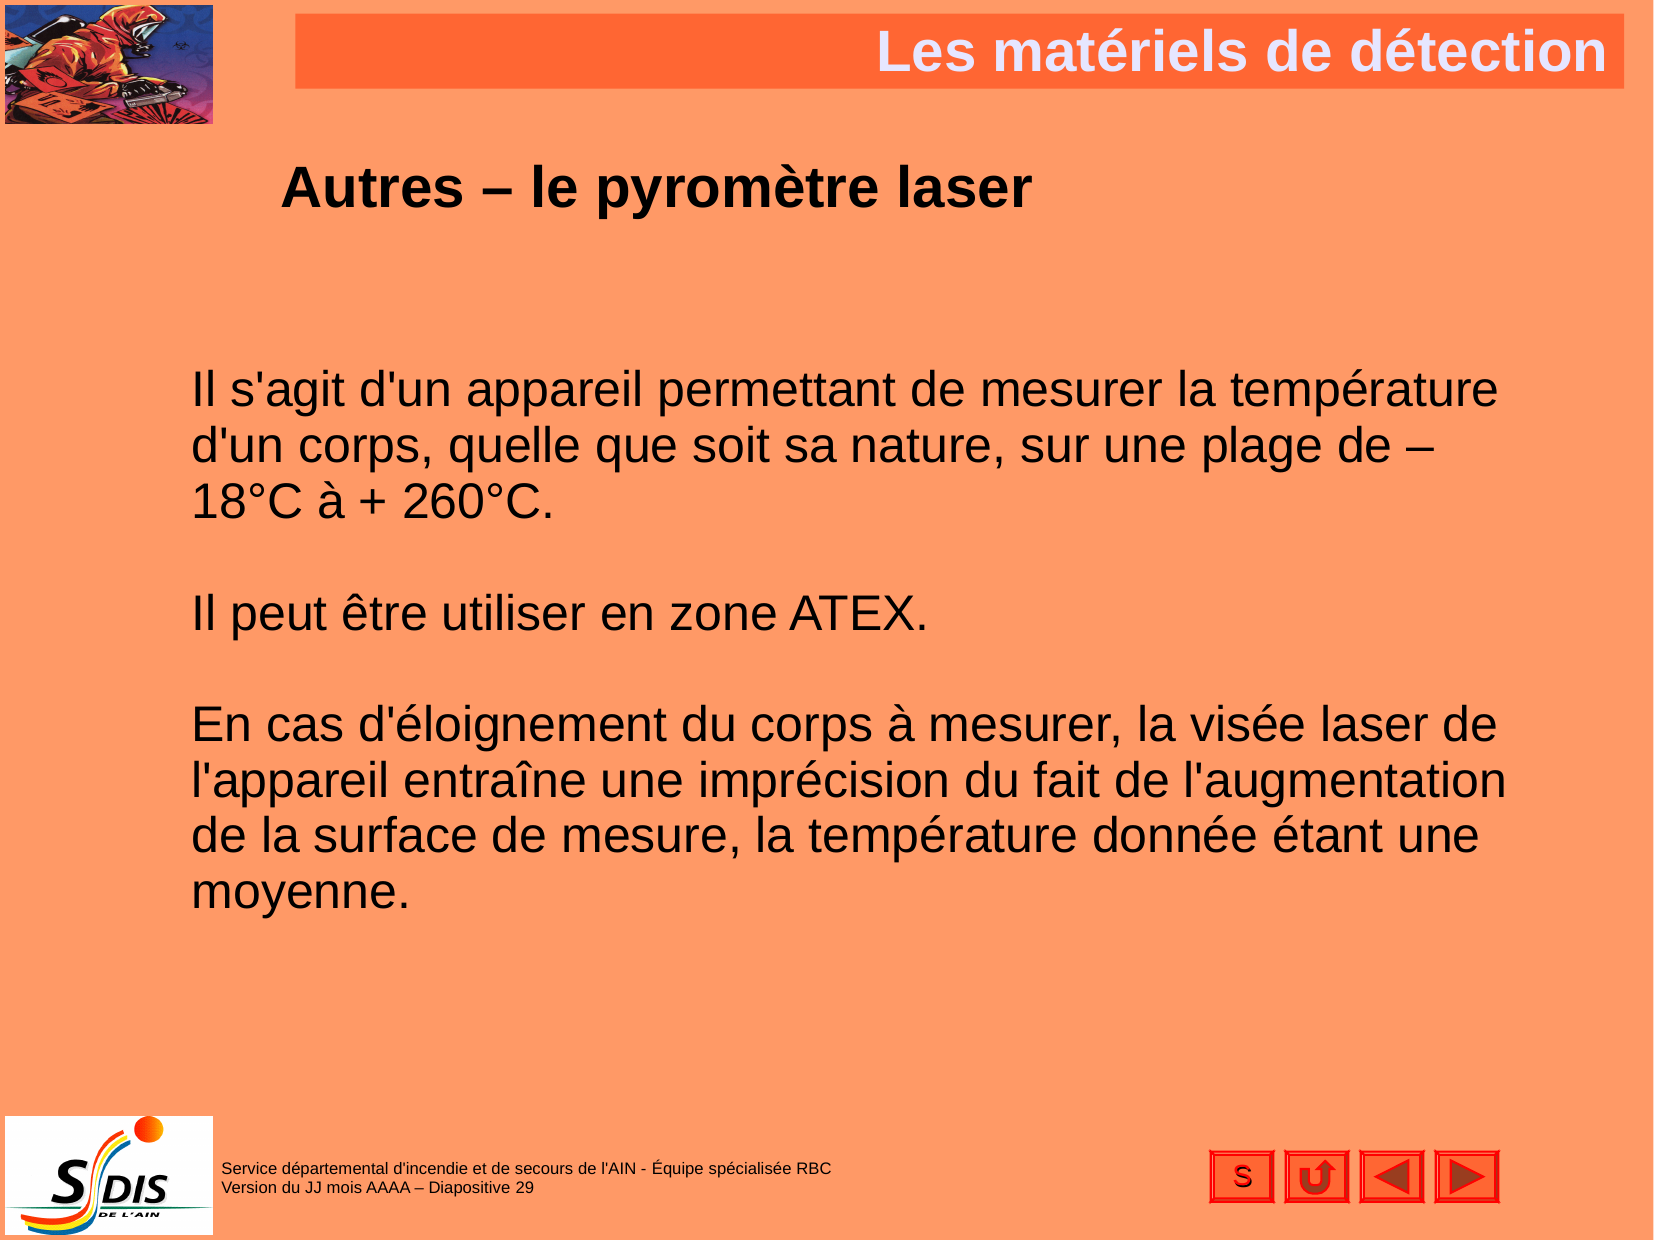

Les matériels de détection
Autres – le pyromètre laser
#
Il s'agit d'un appareil permettant de mesurer la température d'un corps, quelle que soit sa nature, sur une plage de – 18°C à + 260°C.
Il peut être utiliser en zone ATEX.
En cas d'éloignement du corps à mesurer, la visée laser de l'appareil entraîne une imprécision du fait de l'augmentation de la surface de mesure, la température donnée étant une moyenne.